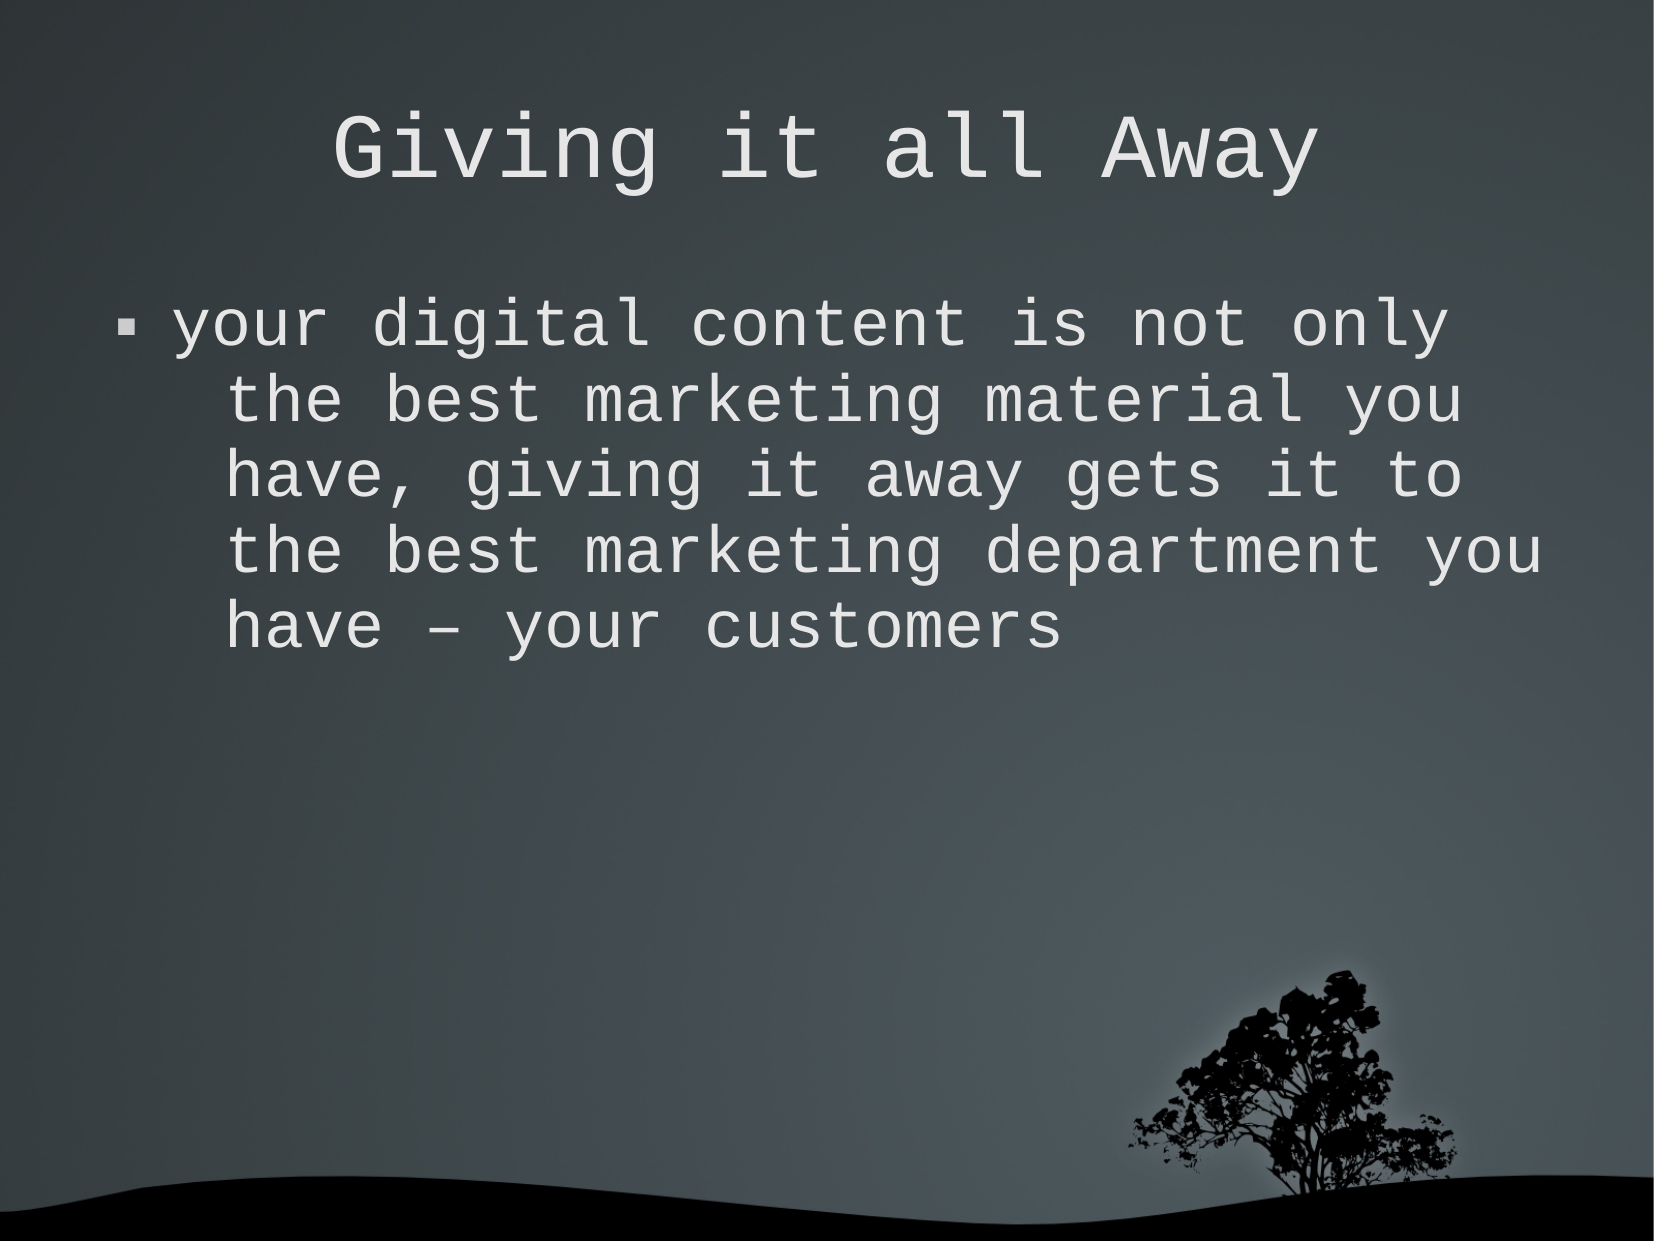

# Giving it all Away
your digital content is not only the best marketing material you have, giving it away gets it to the best marketing department you have – your customers